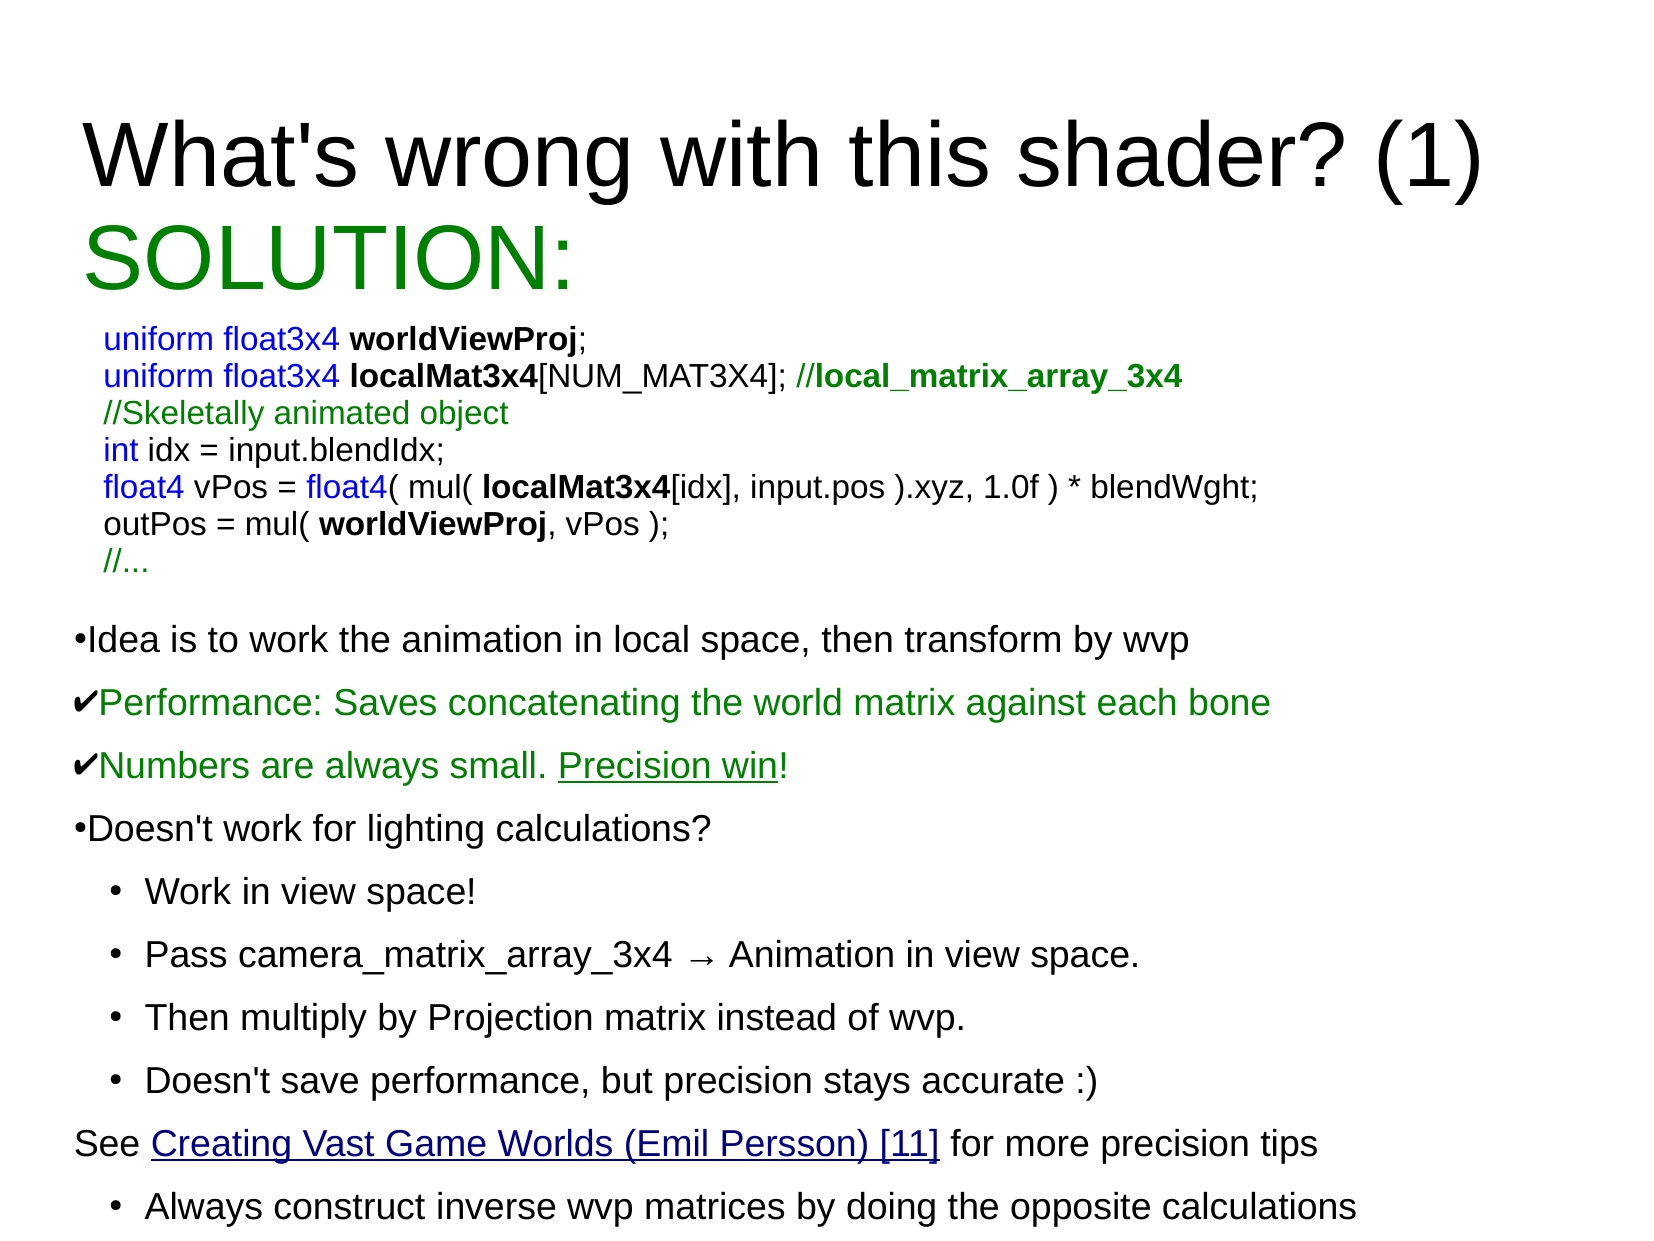

# What's wrong with this shader? (1) SOLUTION:
uniform float3x4 worldViewProj;
uniform float3x4 localMat3x4[NUM_MAT3X4]; //local_matrix_array_3x4
//Skeletally animated object
int idx = input.blendIdx;
float4 vPos = float4( mul( localMat3x4[idx], input.pos ).xyz, 1.0f ) * blendWght;
outPos = mul( worldViewProj, vPos );
//...
Idea is to work the animation in local space, then transform by wvp
Performance: Saves concatenating the world matrix against each bone
Numbers are always small. Precision win!
Doesn't work for lighting calculations?
Work in view space!
Pass camera_matrix_array_3x4 → Animation in view space.
Then multiply by Projection matrix instead of wvp.
Doesn't save performance, but precision stays accurate :)
See Creating Vast Game Worlds (Emil Persson) [11] for more precision tips
Always construct inverse wvp matrices by doing the opposite calculations